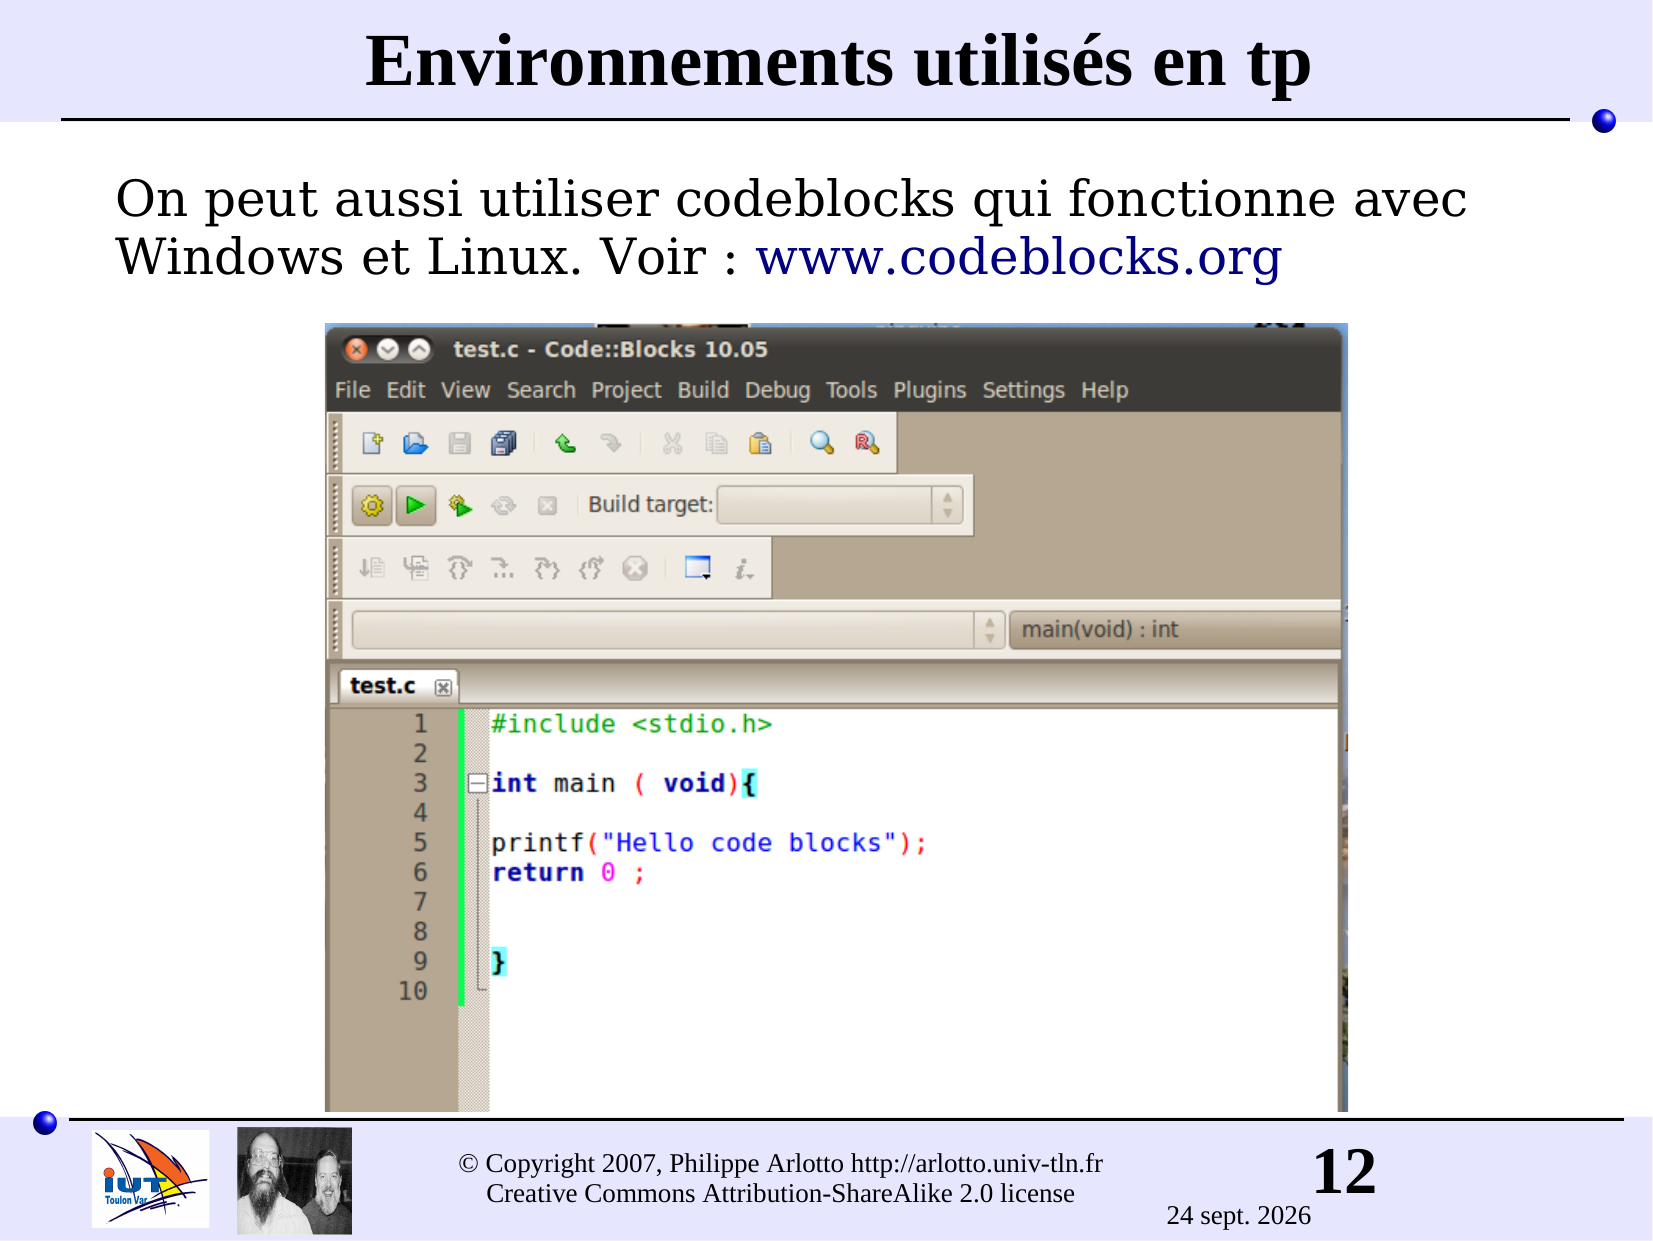

# Environnements utilisés en tp
On peut aussi utiliser codeblocks qui fonctionne avec
Windows et Linux. Voir : www.codeblocks.org